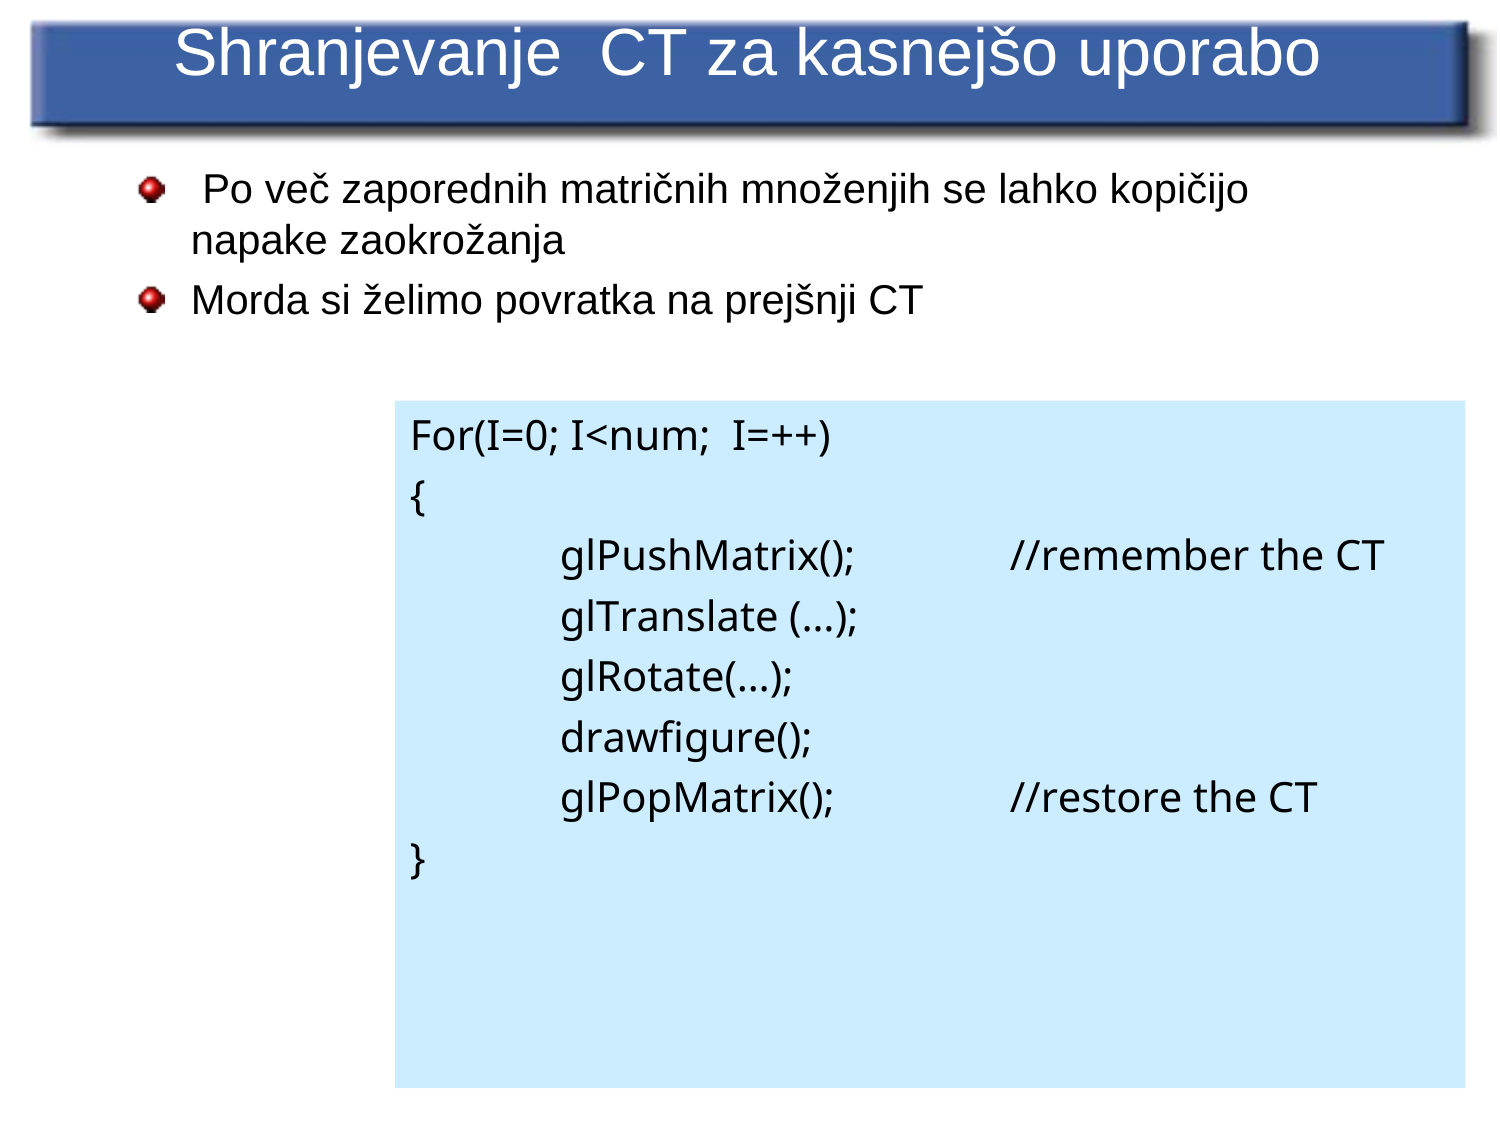

# Shranjevanje CT za kasnejšo uporabo
 Po več zaporednih matričnih množenjih se lahko kopičijo napake zaokrožanja
Morda si želimo povratka na prejšnji CT
For(I=0; I<num; I=++)
{
		glPushMatrix();		//remember the CT
		glTranslate (…);
		glRotate(…);
		drawfigure();
		glPopMatrix();		//restore the CT
}